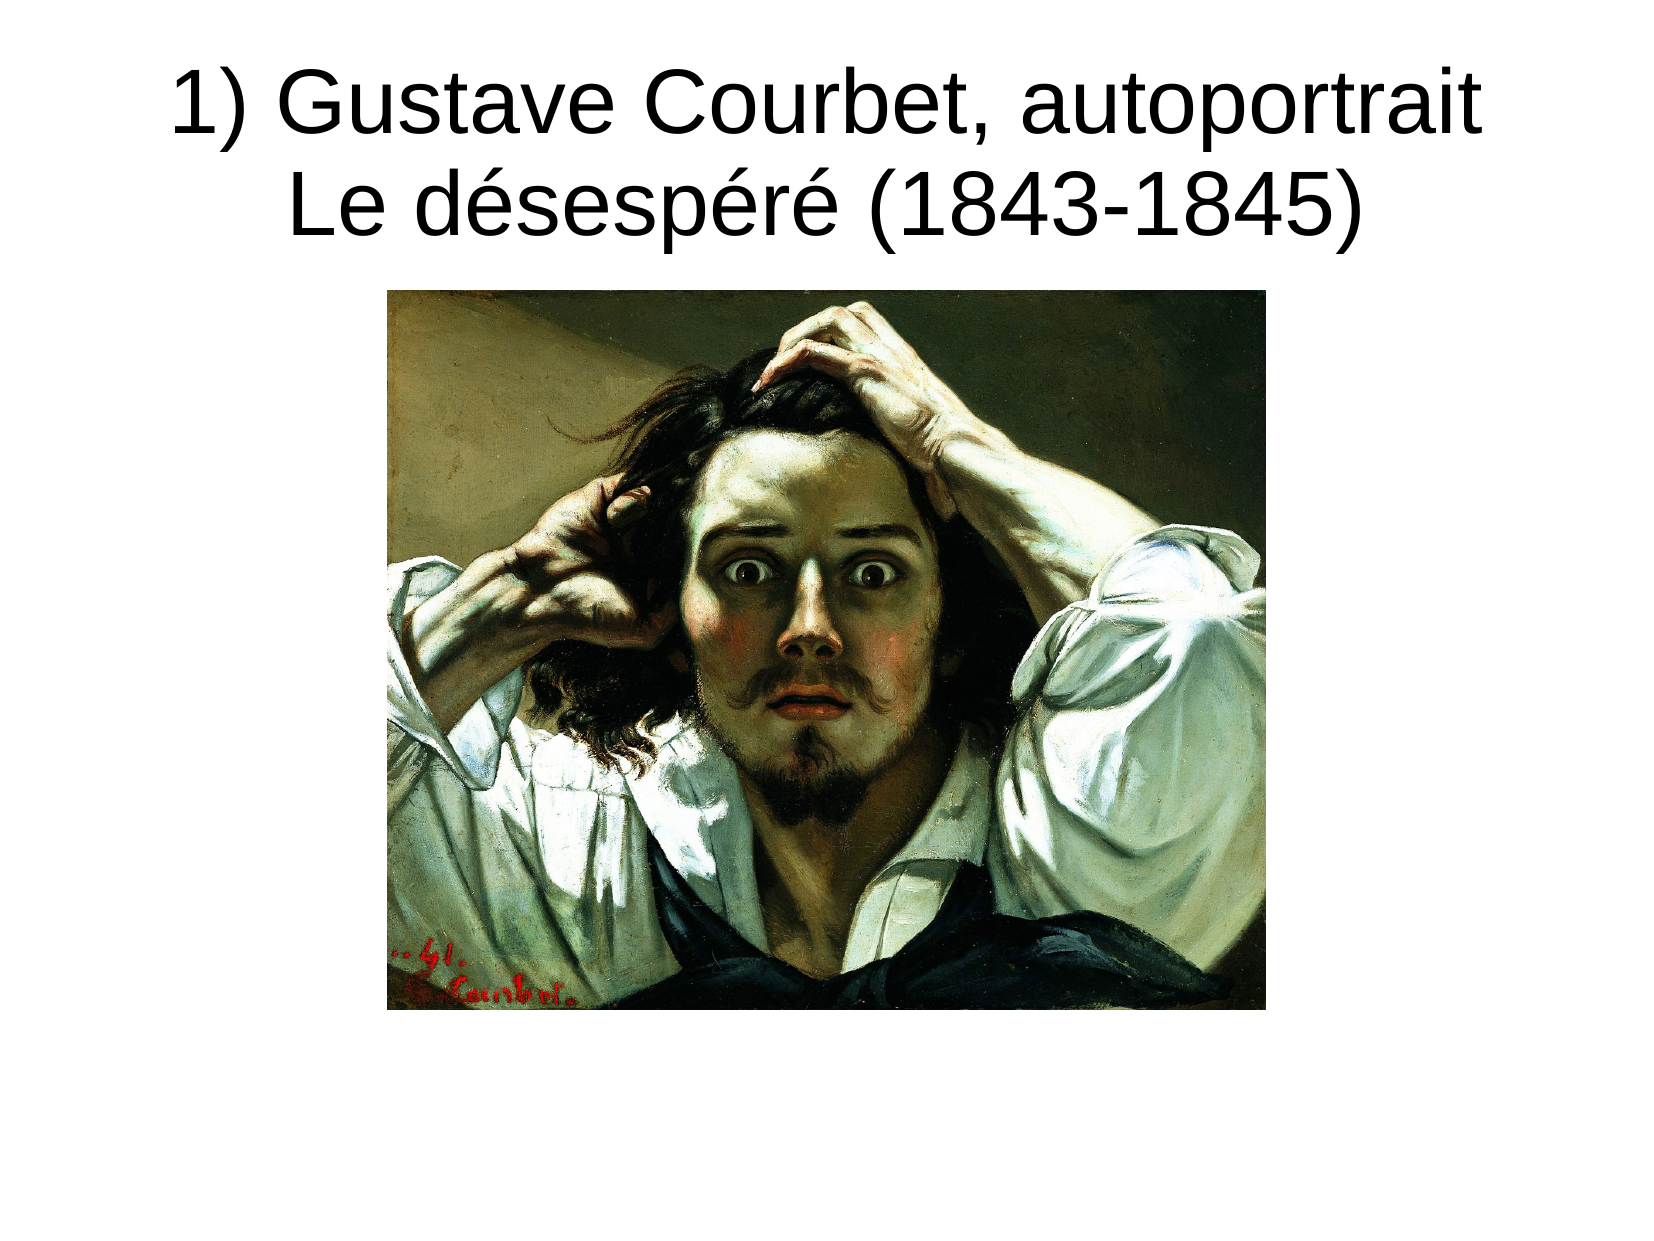

# 1) Gustave Courbet, autoportrait Le désespéré (1843-1845)